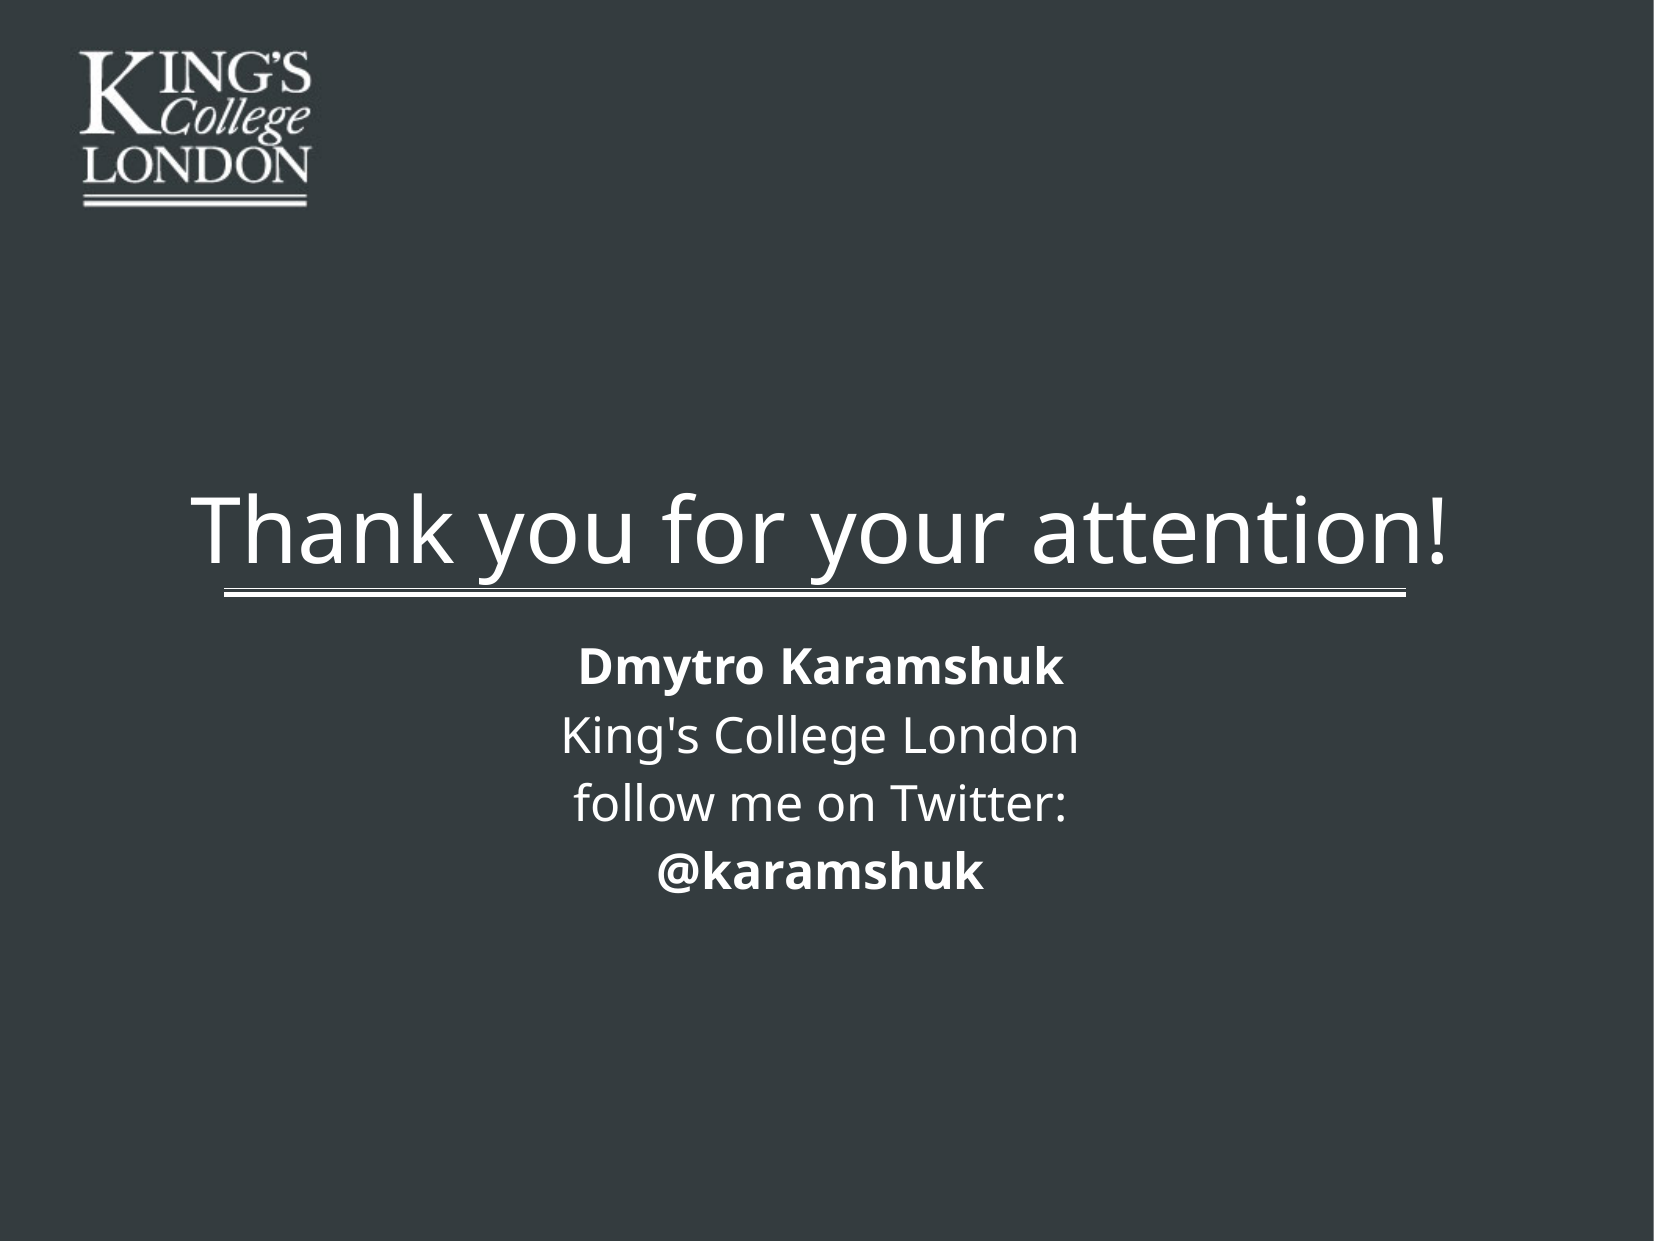

# Thank you for your attention!
Dmytro Karamshuk
King's College London
follow me on Twitter: @karamshuk